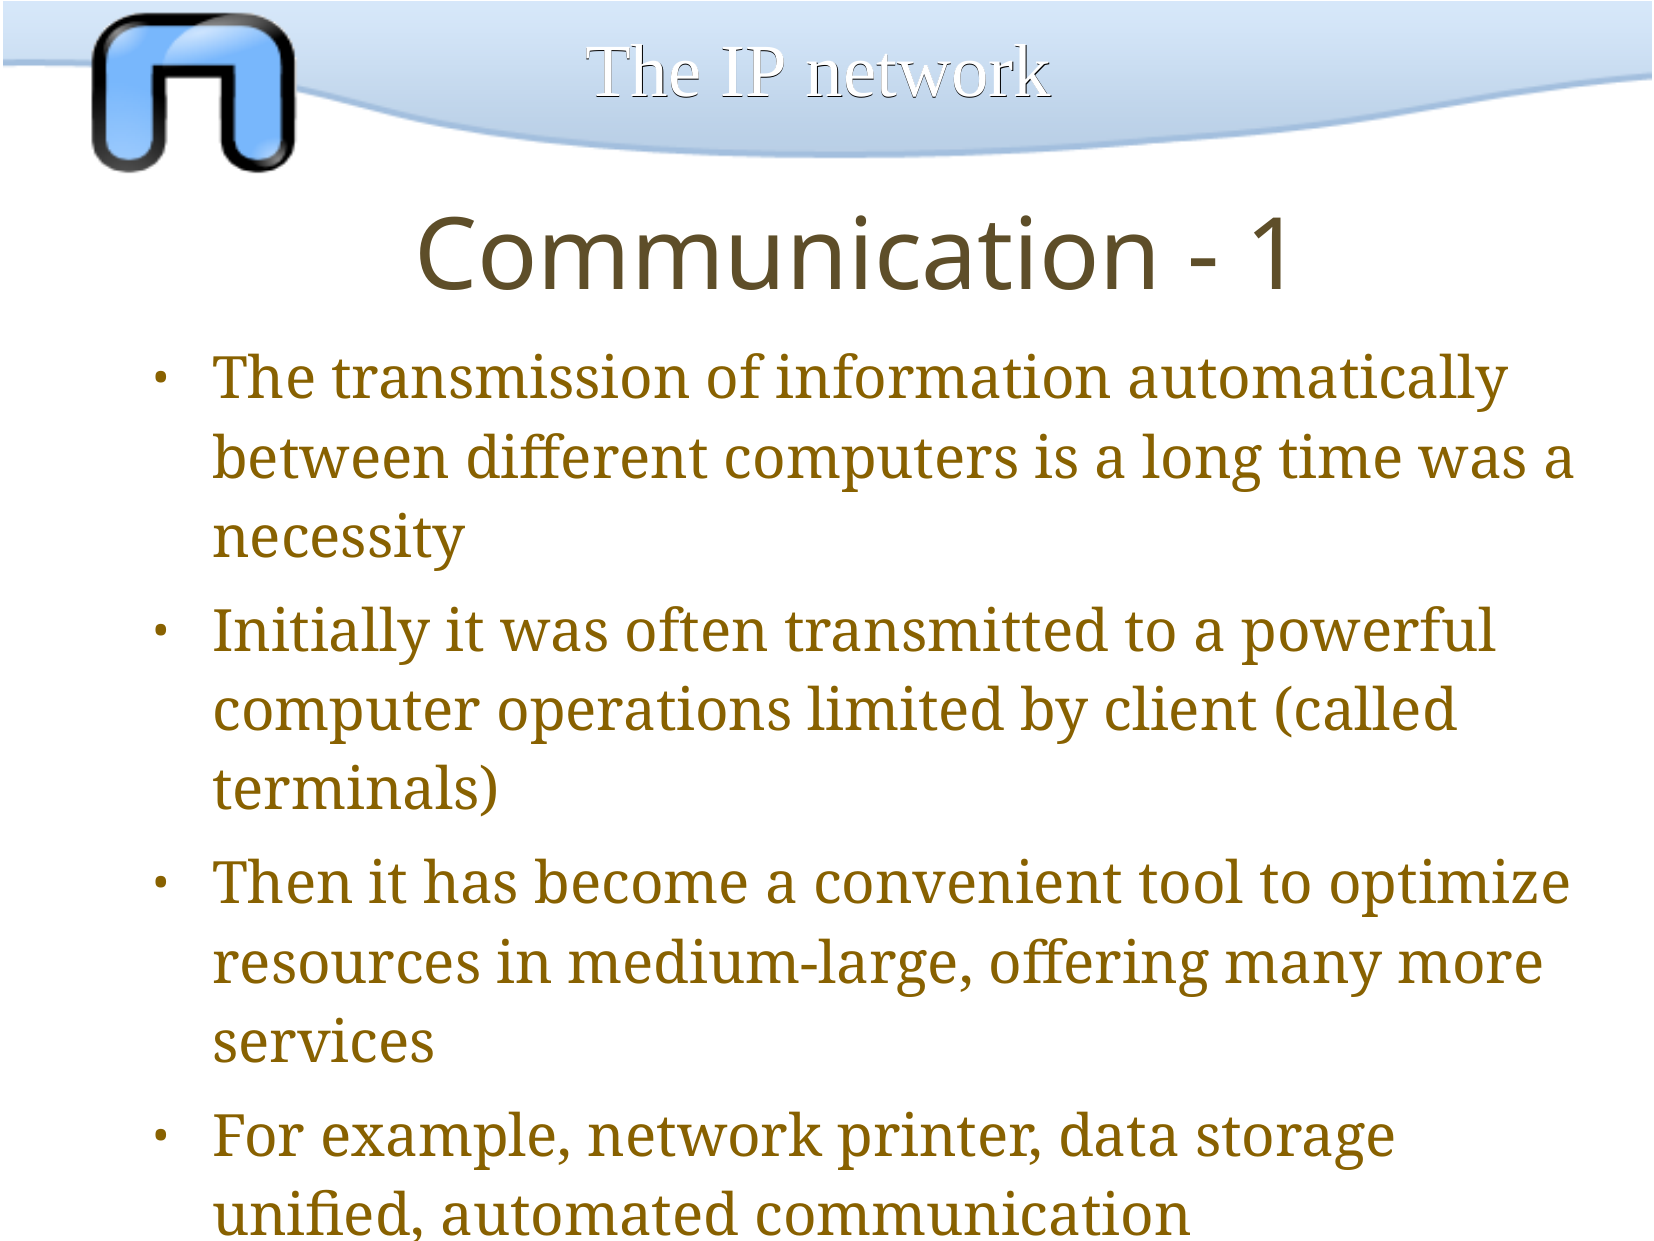

The IP network
# Communication - 1
The transmission of information automatically between different computers is a long time was a necessity
Initially it was often transmitted to a powerful computer operations limited by client (called terminals)
Then it has become a convenient tool to optimize resources in medium-large, offering many more services
For example, network printer, data storage unified, automated communication